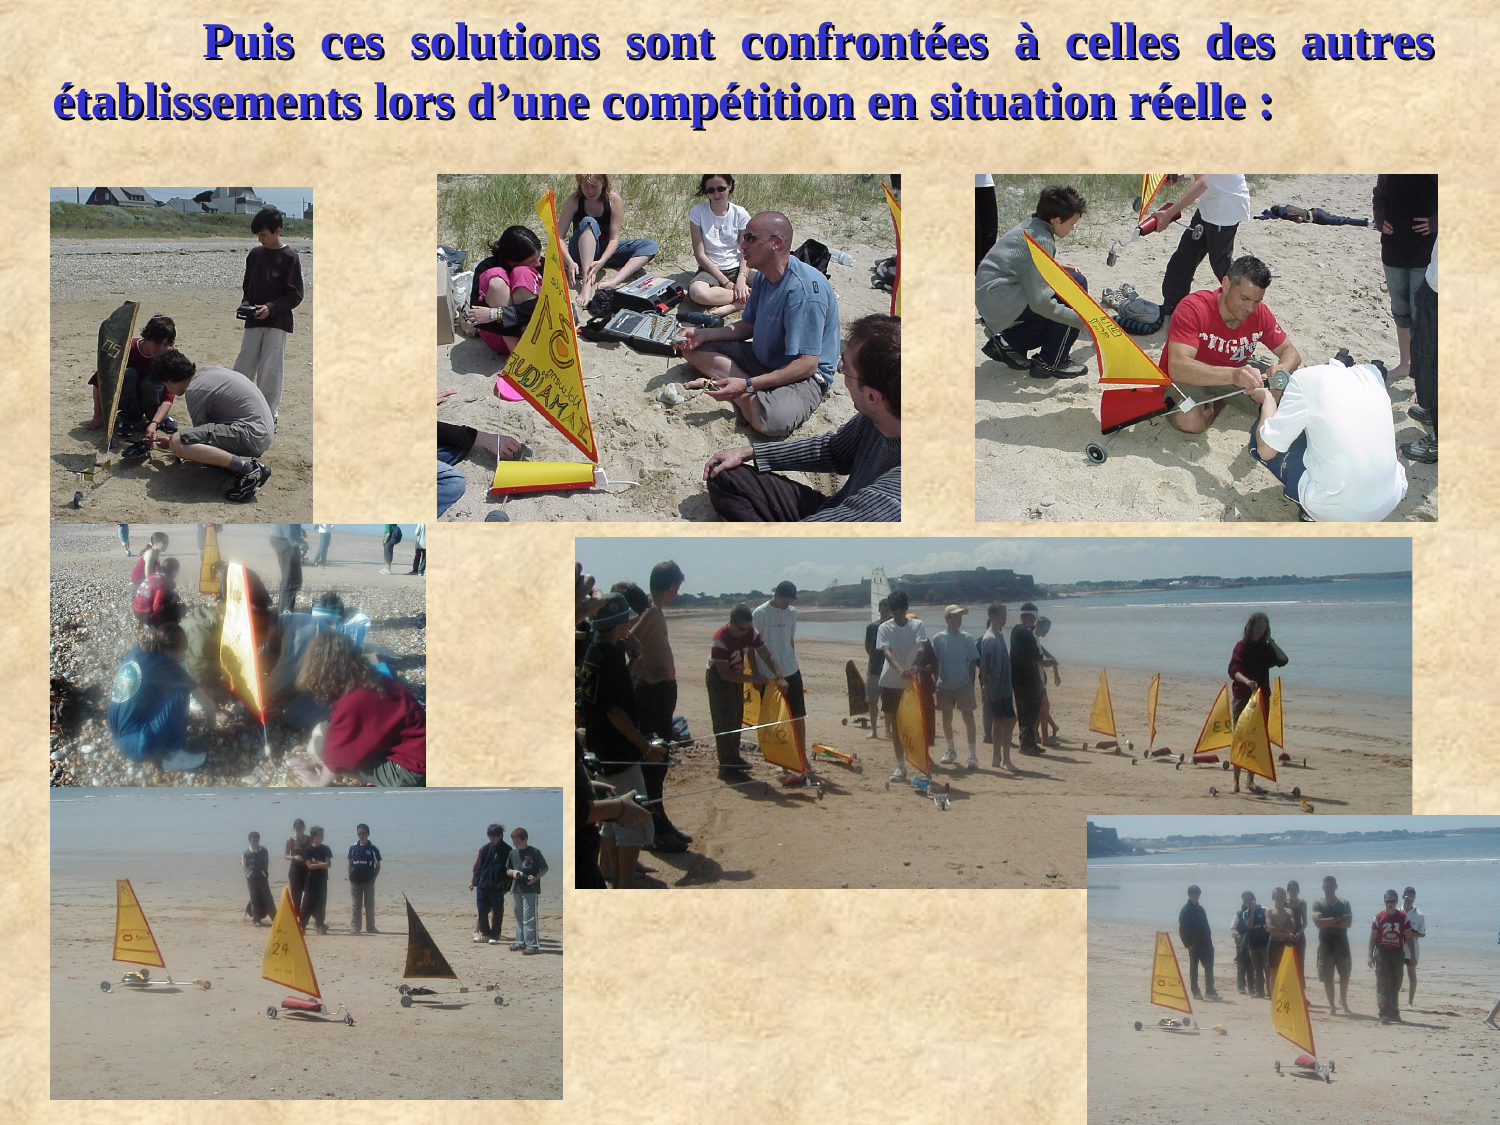

Puis ces solutions sont confrontées à celles des autres établissements lors d’une compétition en situation réelle :